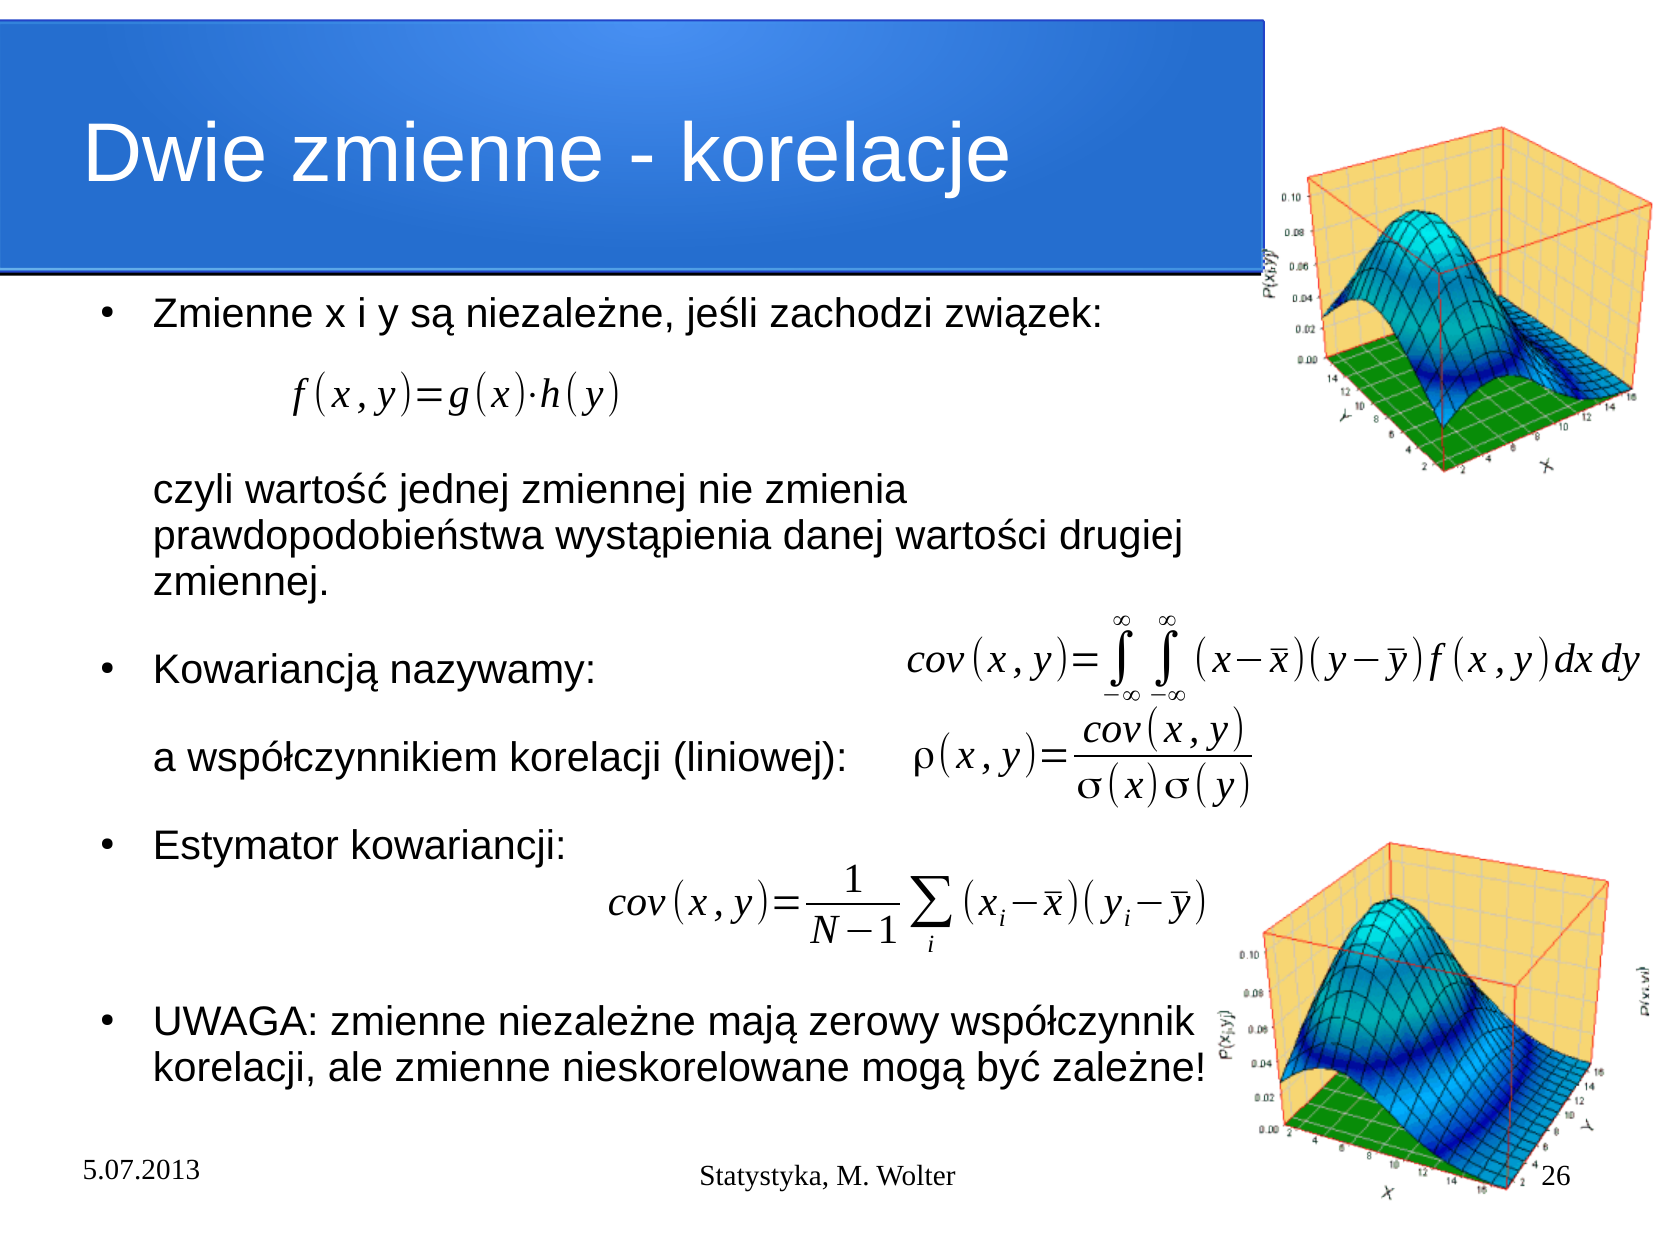

# Dwie zmienne - korelacje
Zmienne x i y są niezależne, jeśli zachodzi związek:
czyli wartość jednej zmiennej nie zmienia prawdopodobieństwa wystąpienia danej wartości drugiej zmiennej.
Kowariancją nazywamy:
a współczynnikiem korelacji (liniowej):
Estymator kowariancji:
UWAGA: zmienne niezależne mają zerowy współczynnik korelacji, ale zmienne nieskorelowane mogą być zależne!
5.07.2013
Statystyka, M. Wolter
26